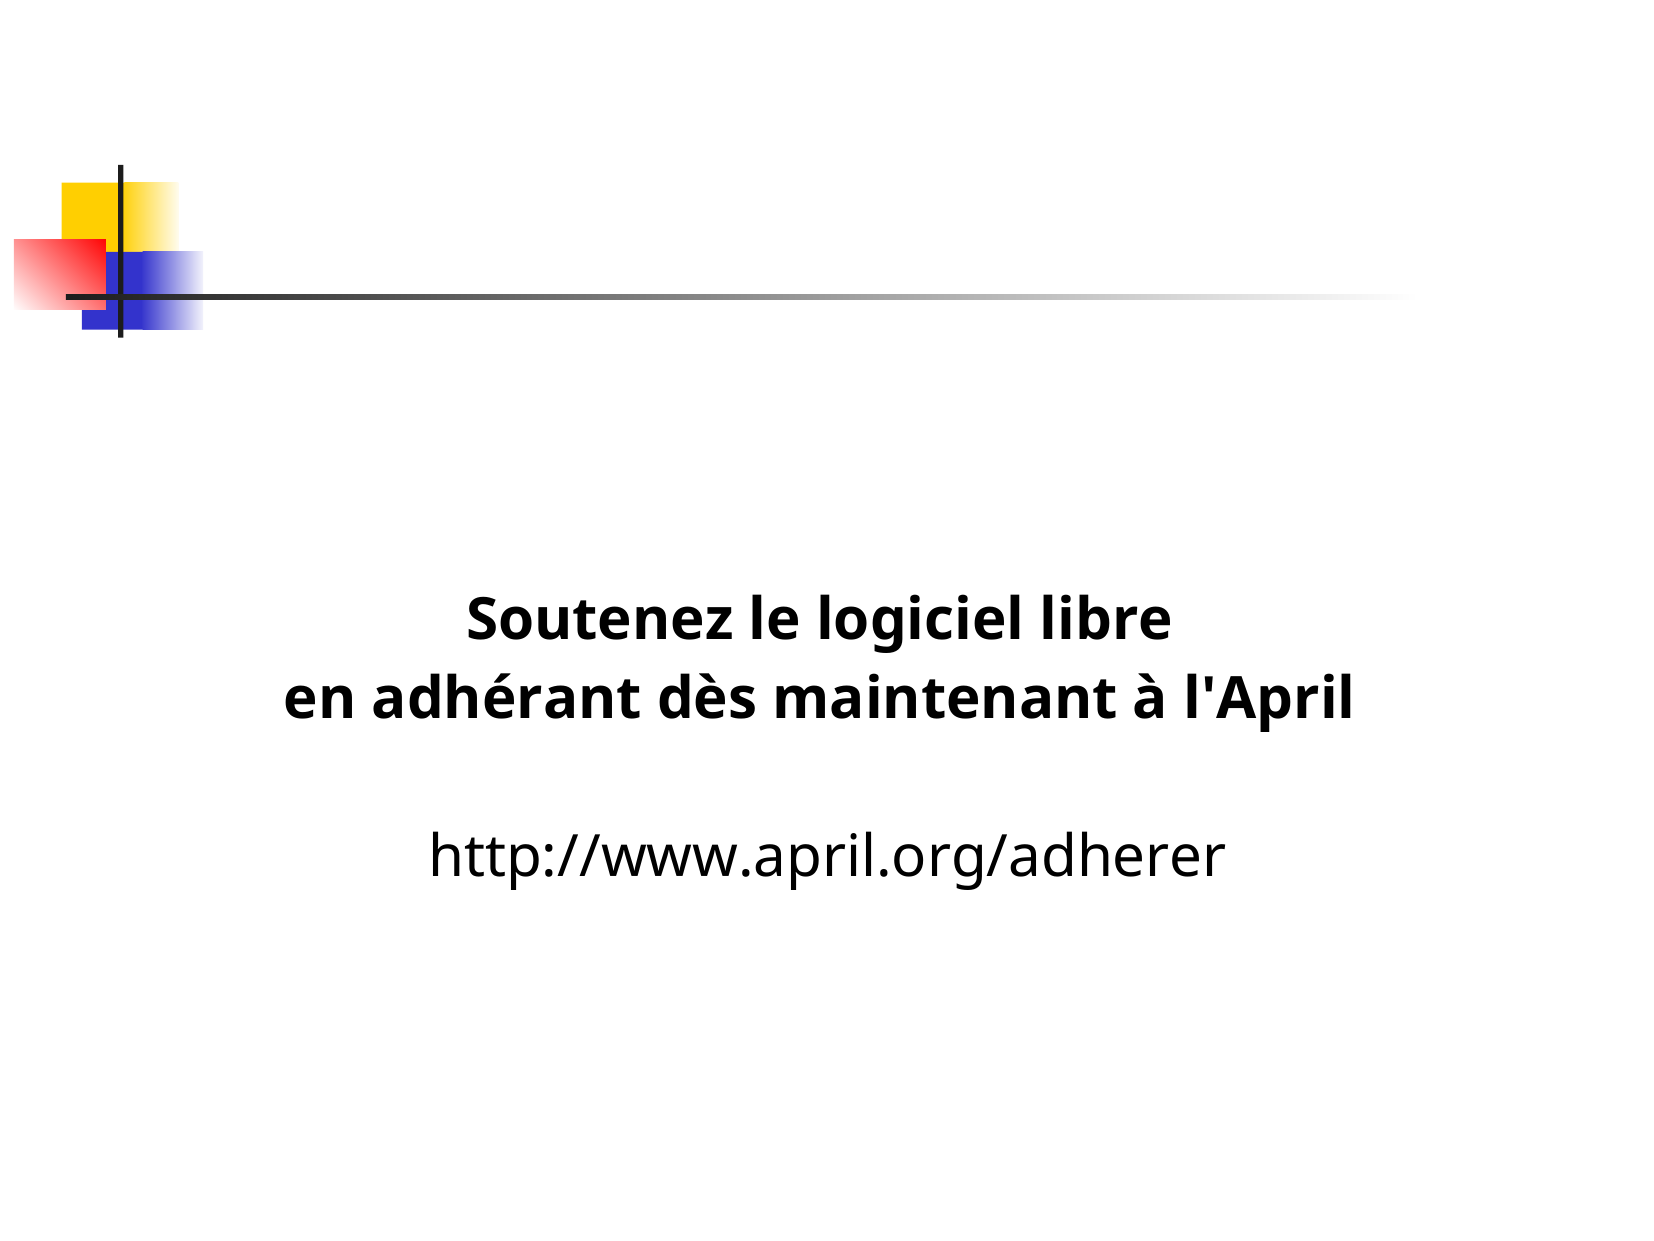

#
Soutenez le logiciel libre
en adhérant dès maintenant à l'April
http://www.april.org/adherer